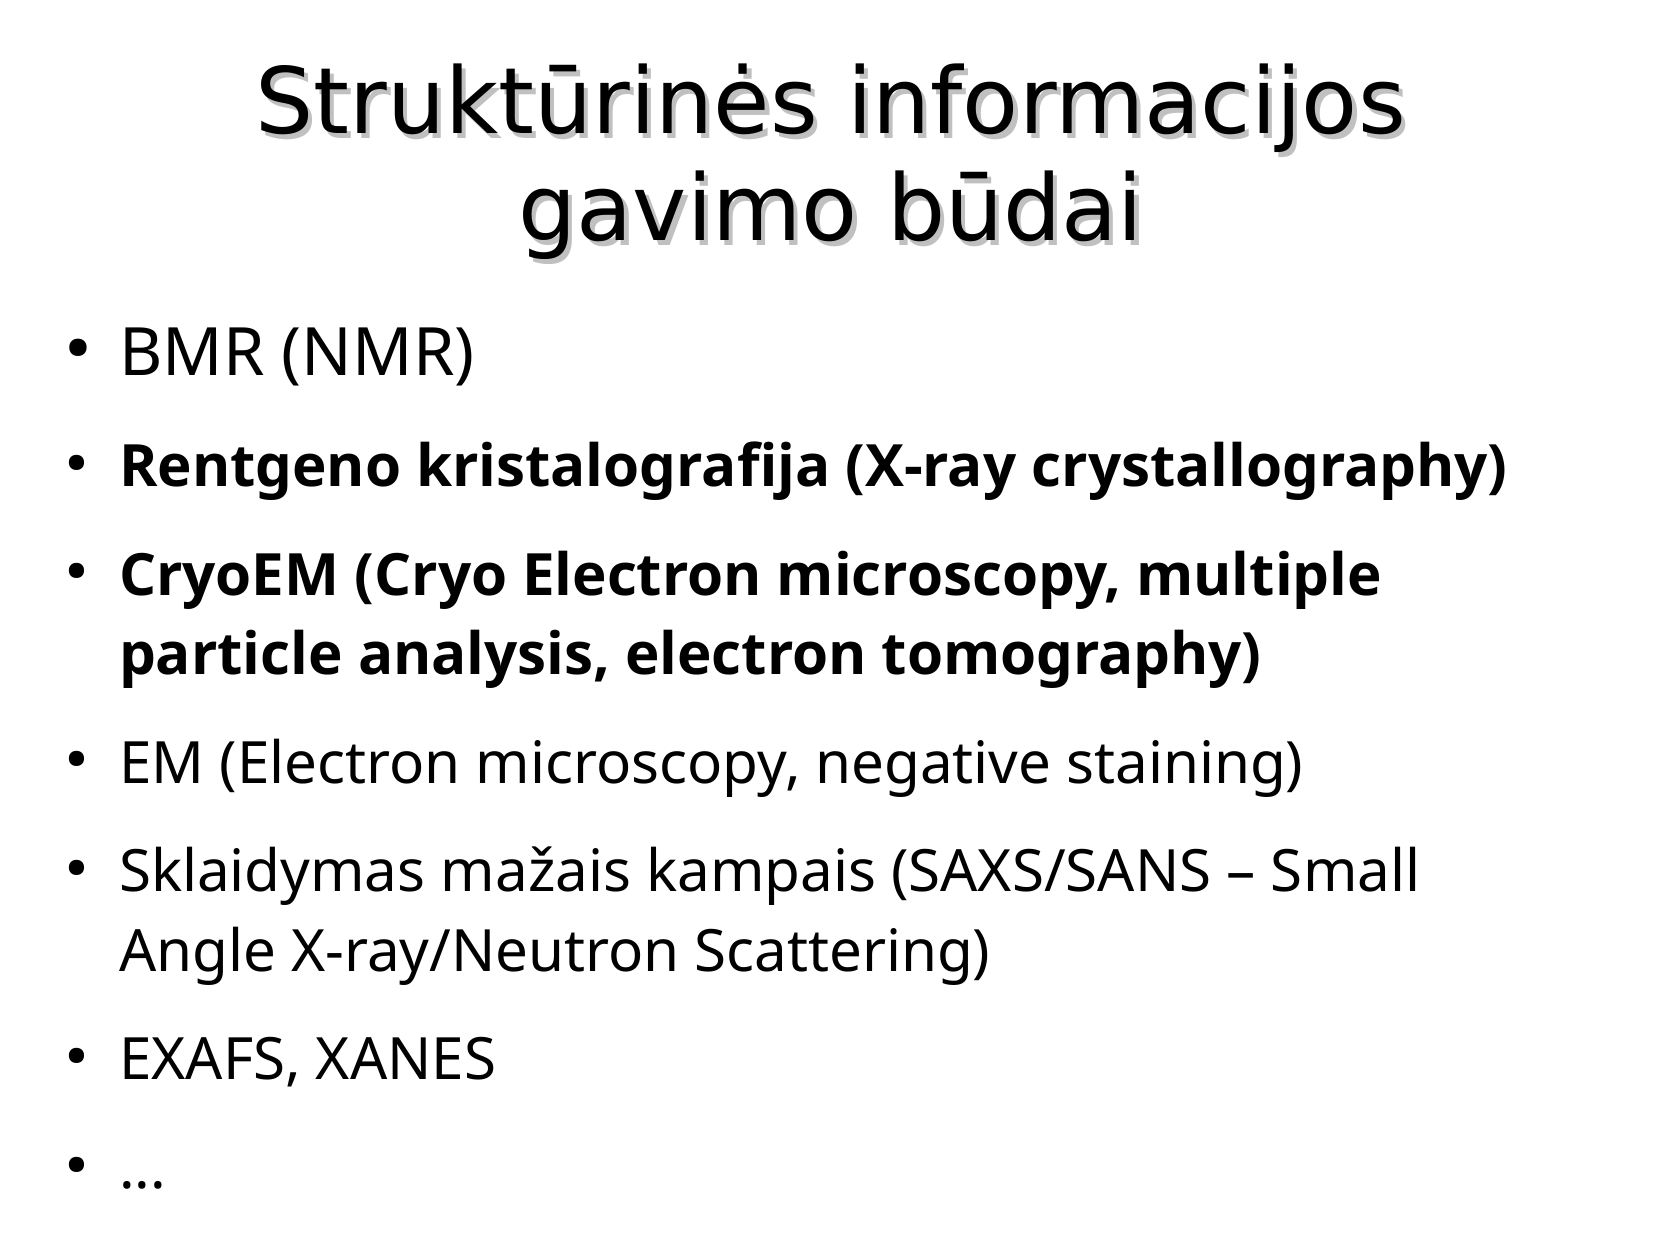

# Struktūrinės informacijos gavimo būdai
BMR (NMR)
Rentgeno kristalografija (X-ray crystallography)
CryoEM (Cryo Electron microscopy, multiple particle analysis, electron tomography)
EM (Electron microscopy, negative staining)
Sklaidymas mažais kampais (SAXS/SANS – Small Angle X-ray/Neutron Scattering)
EXAFS, XANES
...